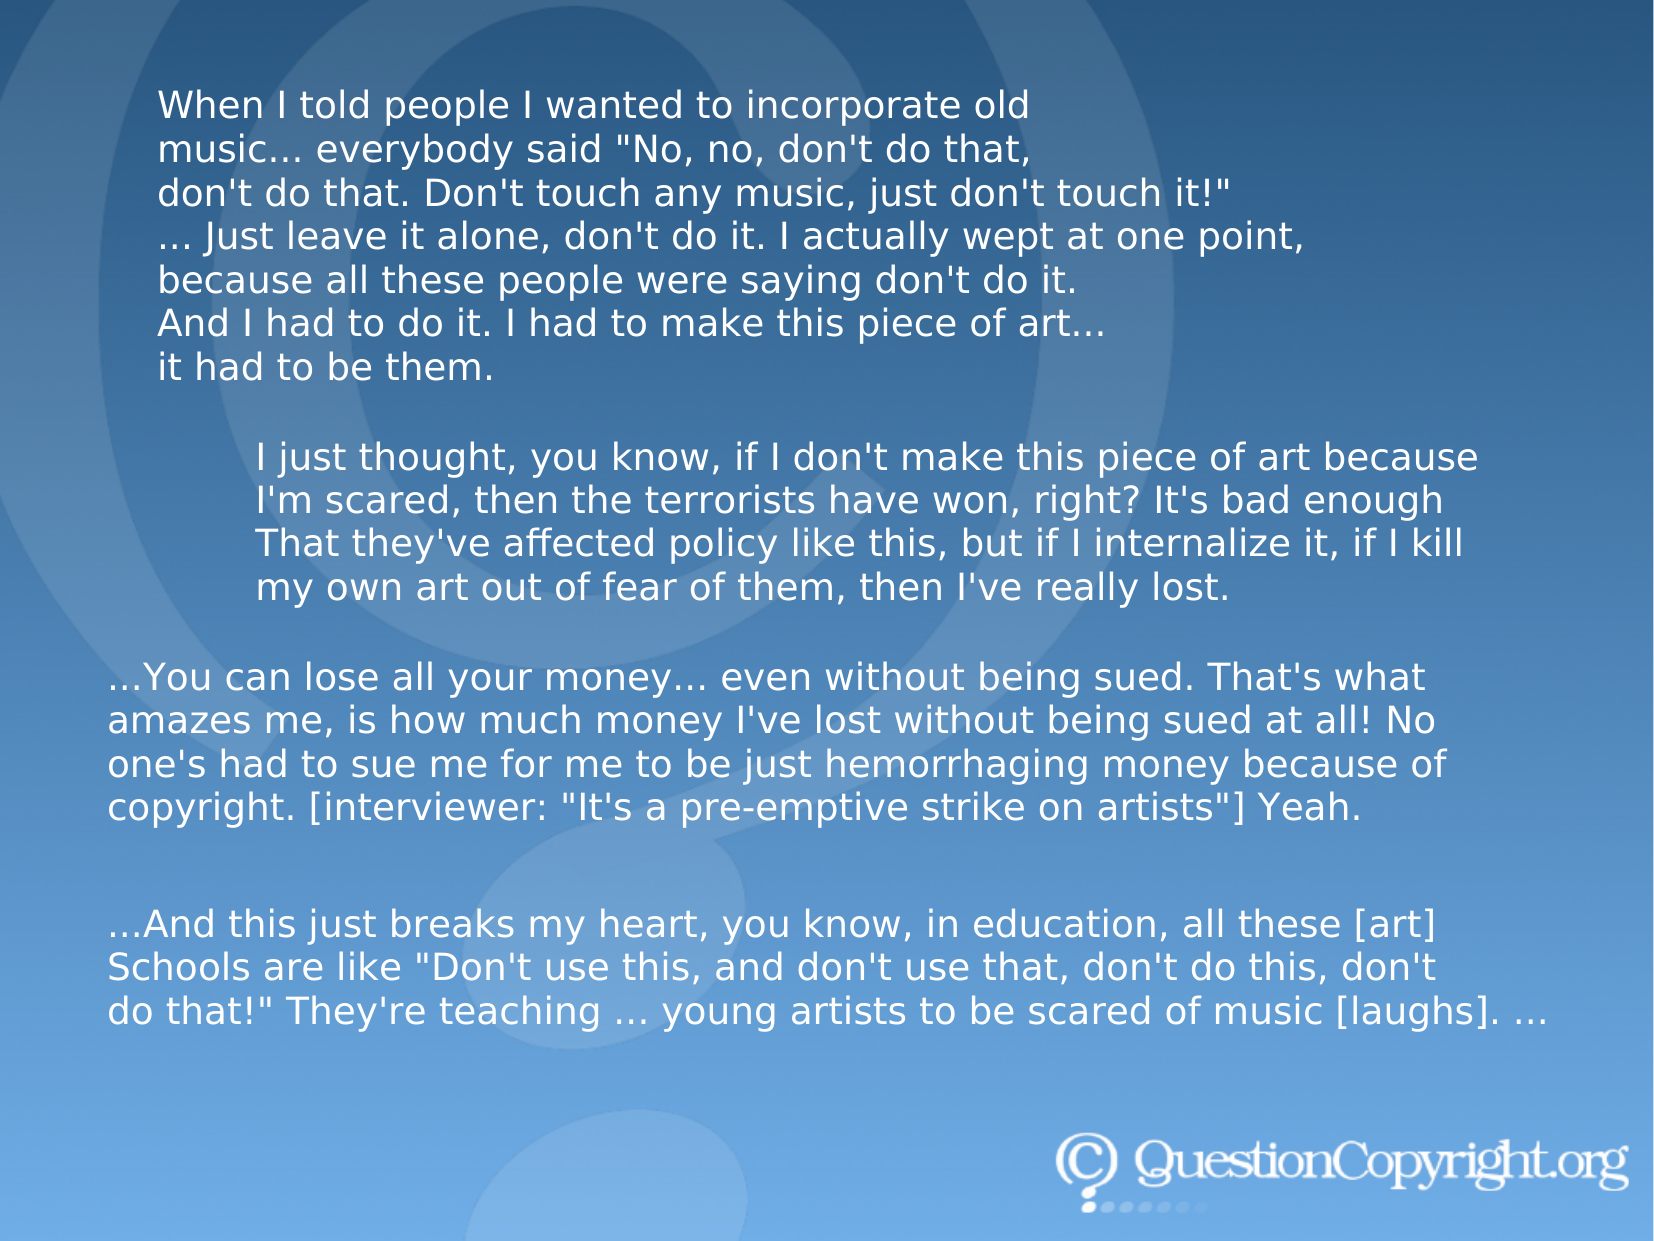

When I told people I wanted to incorporate old
music... everybody said "No, no, don't do that,
don't do that. Don't touch any music, just don't touch it!"
... Just leave it alone, don't do it. I actually wept at one point,
because all these people were saying don't do it.
And I had to do it. I had to make this piece of art...
it had to be them.
I just thought, you know, if I don't make this piece of art because
I'm scared, then the terrorists have won, right? It's bad enough
That they've affected policy like this, but if I internalize it, if I kill
my own art out of fear of them, then I've really lost.
...You can lose all your money... even without being sued. That's what
amazes me, is how much money I've lost without being sued at all! No
one's had to sue me for me to be just hemorrhaging money because of
copyright. [interviewer: "It's a pre-emptive strike on artists"] Yeah.
...And this just breaks my heart, you know, in education, all these [art]
Schools are like "Don't use this, and don't use that, don't do this, don't
do that!" They're teaching ... young artists to be scared of music [laughs]. ...